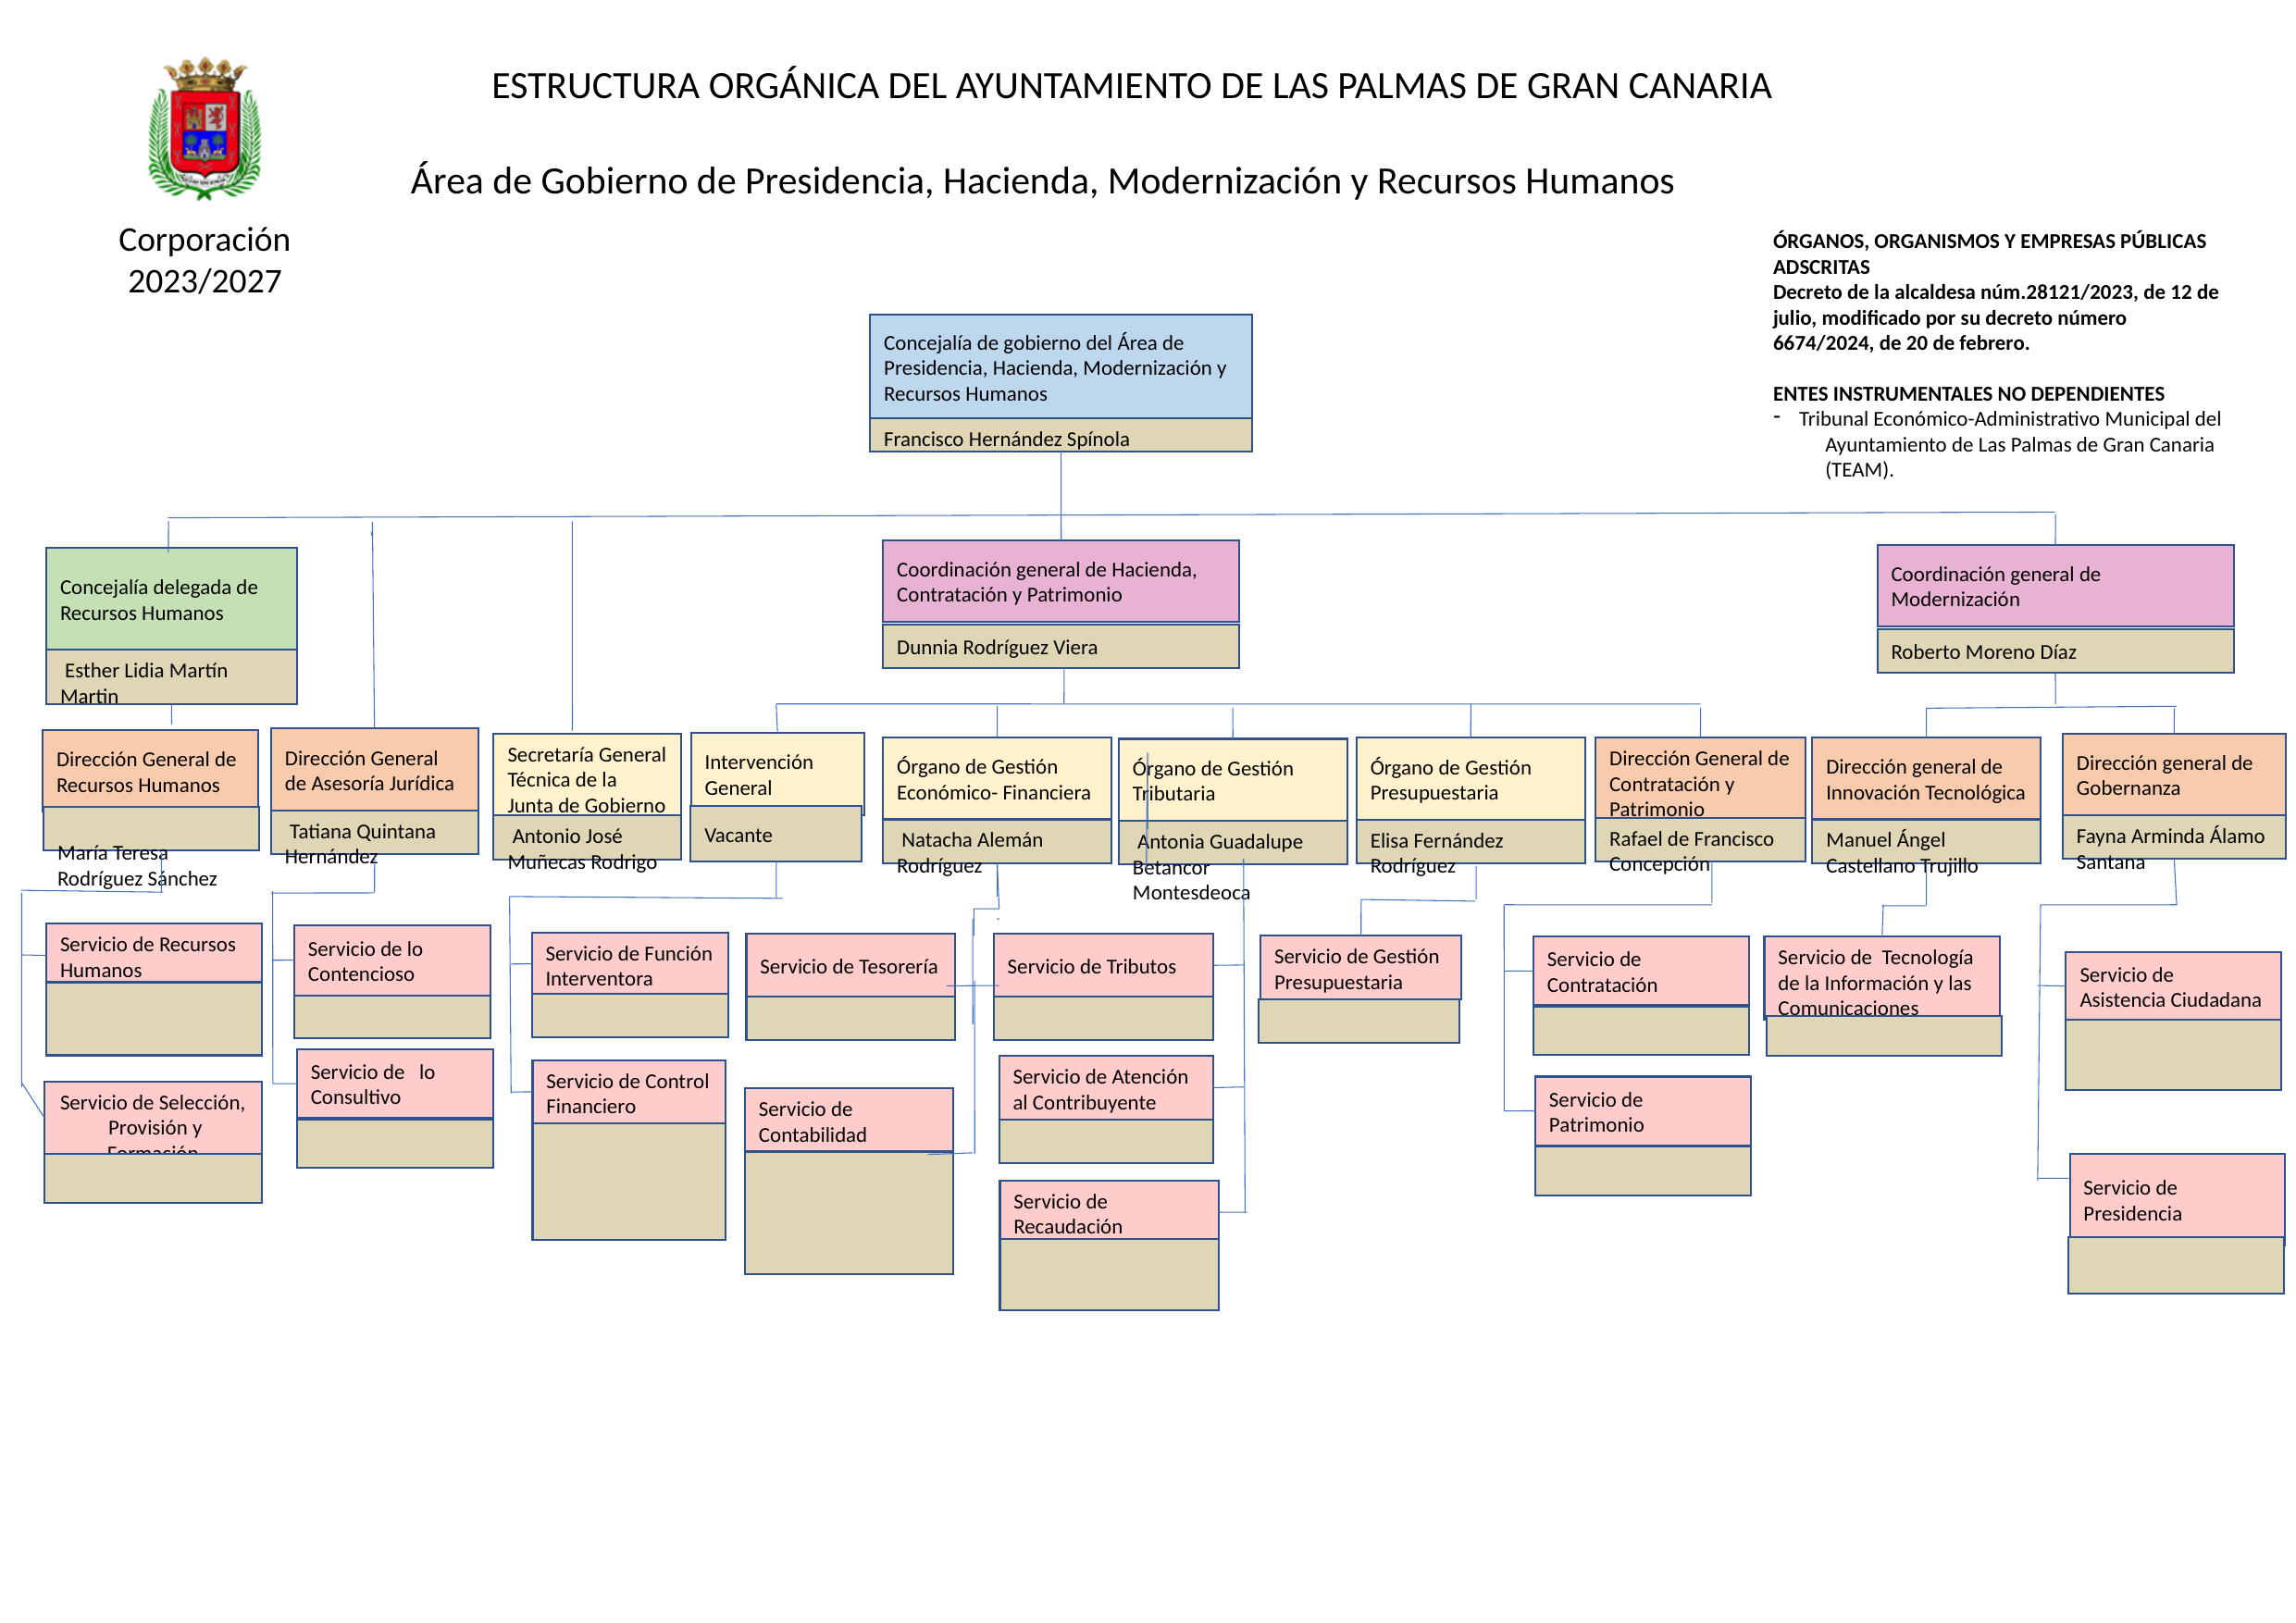

ESTRUCTURA ORGÁNICA DEL AYUNTAMIENTO DE LAS PALMAS DE GRAN CANARIA
Área de Gobierno de Presidencia, Hacienda, Modernización y Recursos Humanos
Corporación
2023/2027
ÓRGANOS, ORGANISMOS Y EMPRESAS PÚBLICAS ADSCRITAS
Decreto de la alcaldesa núm.28121/2023, de 12 de julio, modificado por su decreto número 6674/2024, de 20 de febrero.
ENTES INSTRUMENTALES NO DEPENDIENTES
Tribunal Económico-Administrativo Municipal del Ayuntamiento de Las Palmas de Gran Canaria (TEAM).
Concejalía de gobierno del Área de Presidencia, Hacienda, Modernización y Recursos Humanos
Francisco Hernández Spínola
Coordinación general de Hacienda, Contratación y Patrimonio
Dunnia Rodríguez Viera
Coordinación general de Modernización
Roberto Moreno Díaz
Concejalía delegada de Recursos Humanos
 Esther Lidia Martín Martin
Dirección General de Asesoría Jurídica
 Tatiana Quintana Hernández
Dirección General de Recursos Humanos
María Teresa Rodríguez Sánchez
Intervención General
Dirección general de Gobernanza
Fayna Arminda Álamo Santana
Secretaría General Técnica de la Junta de Gobierno
 Antonio José
Muñecas Rodrigo
Órgano de Gestión Económico- Financiera
 Natacha Alemán Rodríguez
Dirección general de Innovación Tecnológica
Manuel Ángel Castellano Trujillo
Órgano de Gestión Presupuestaria
Elisa Fernández Rodríguez
Dirección General de Contratación y Patrimonio
Rafael de Francisco Concepción
Órgano de Gestión Tributaria
 Antonia Guadalupe Betancor Montesdeoca
Vacante
Servicio de Recursos Humanos
Servicio de lo Contencioso
Servicio de Función Interventora
Servicio de Tesorería
Servicio de Tributos
Servicio de Gestión Presupuestaria
Servicio de Tecnología de la Información y las Comunicaciones
Servicio de Contratación
Servicio de Asistencia Ciudadana
Servicio de lo Consultivo
Servicio de Atención al Contribuyente
Servicio de Control Financiero
Servicio de Patrimonio
Servicio de Selección, Provisión y Formación
Servicio de Contabilidad
Servicio de Presidencia
Servicio de Recaudación